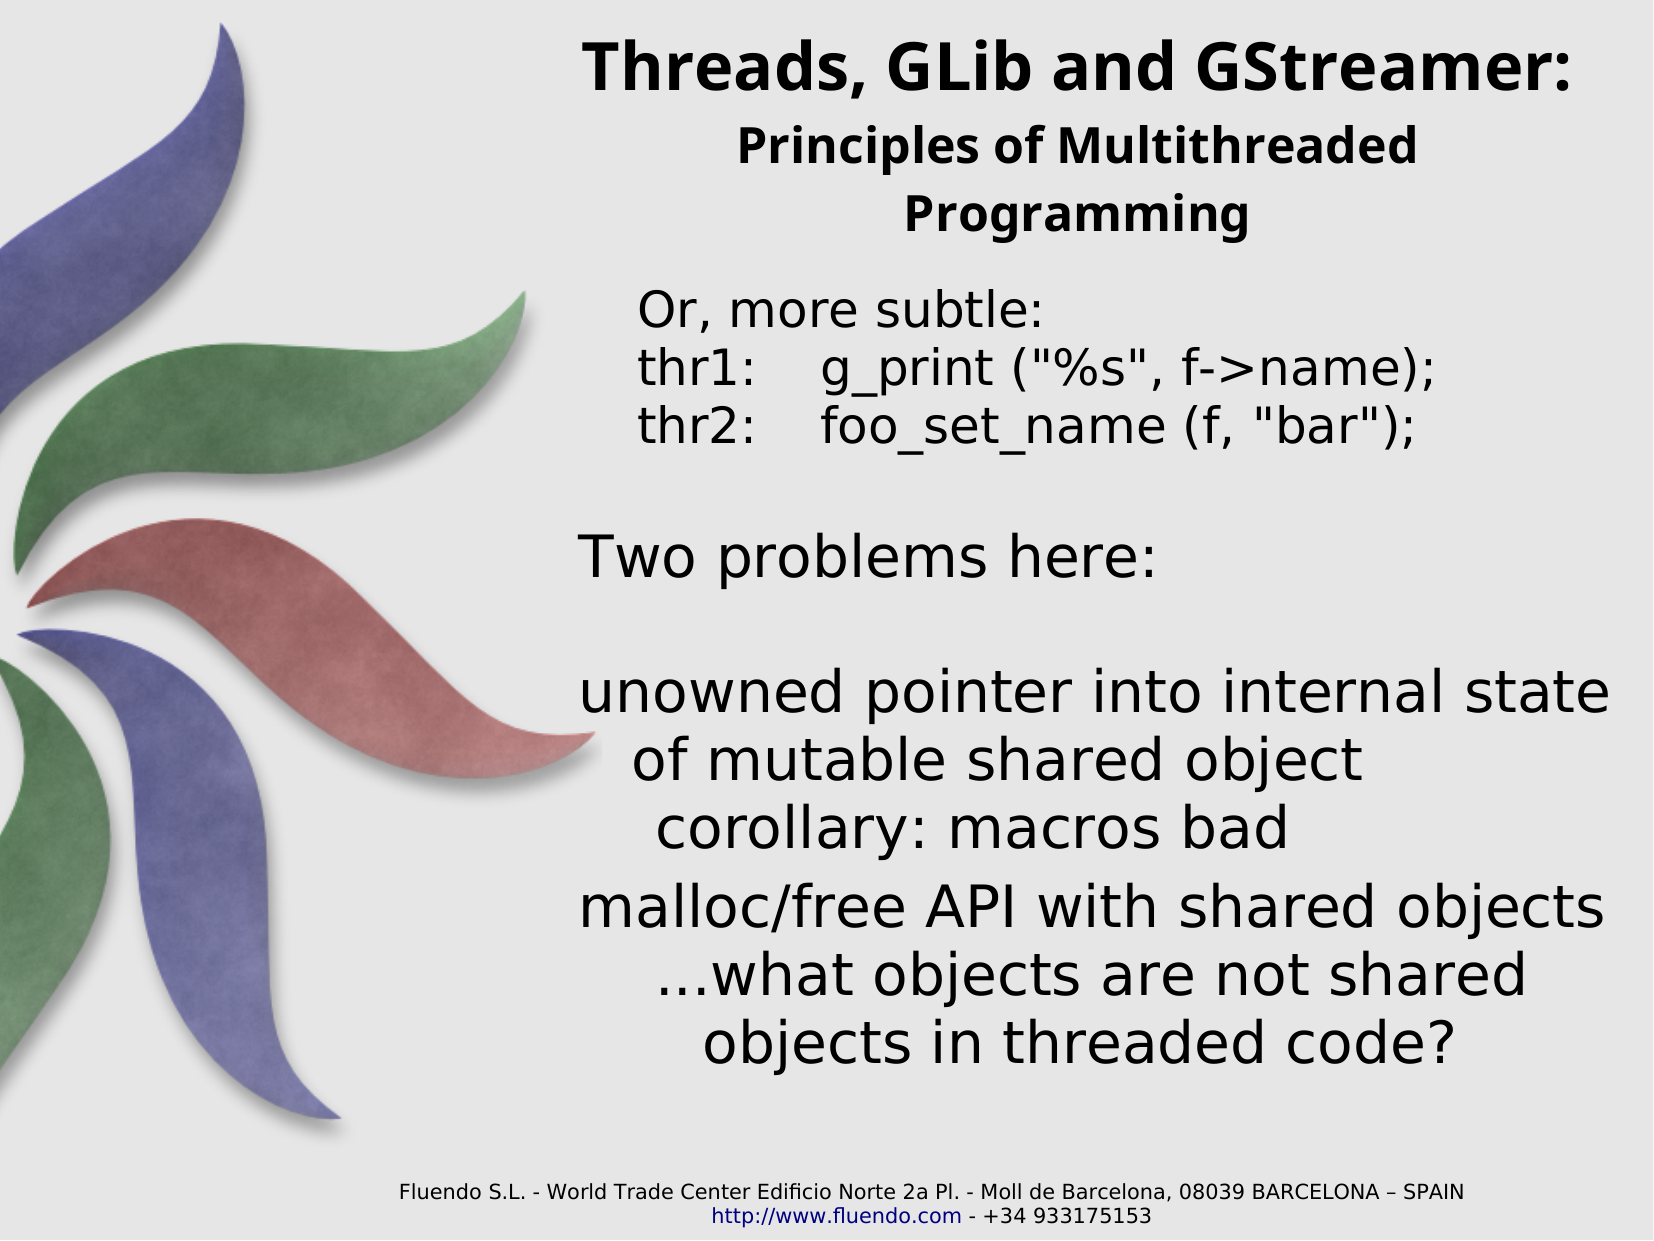

# Threads, GLib and GStreamer: Principles of Multithreaded Programming
Or, more subtle:
thr1:	g_print ("%s", f->name);
thr2:	foo_set_name (f, "bar");
Two problems here:
unowned pointer into internal state of mutable shared object
corollary: macros bad
malloc/free API with shared objects
...what objects are not shared objects in threaded code?